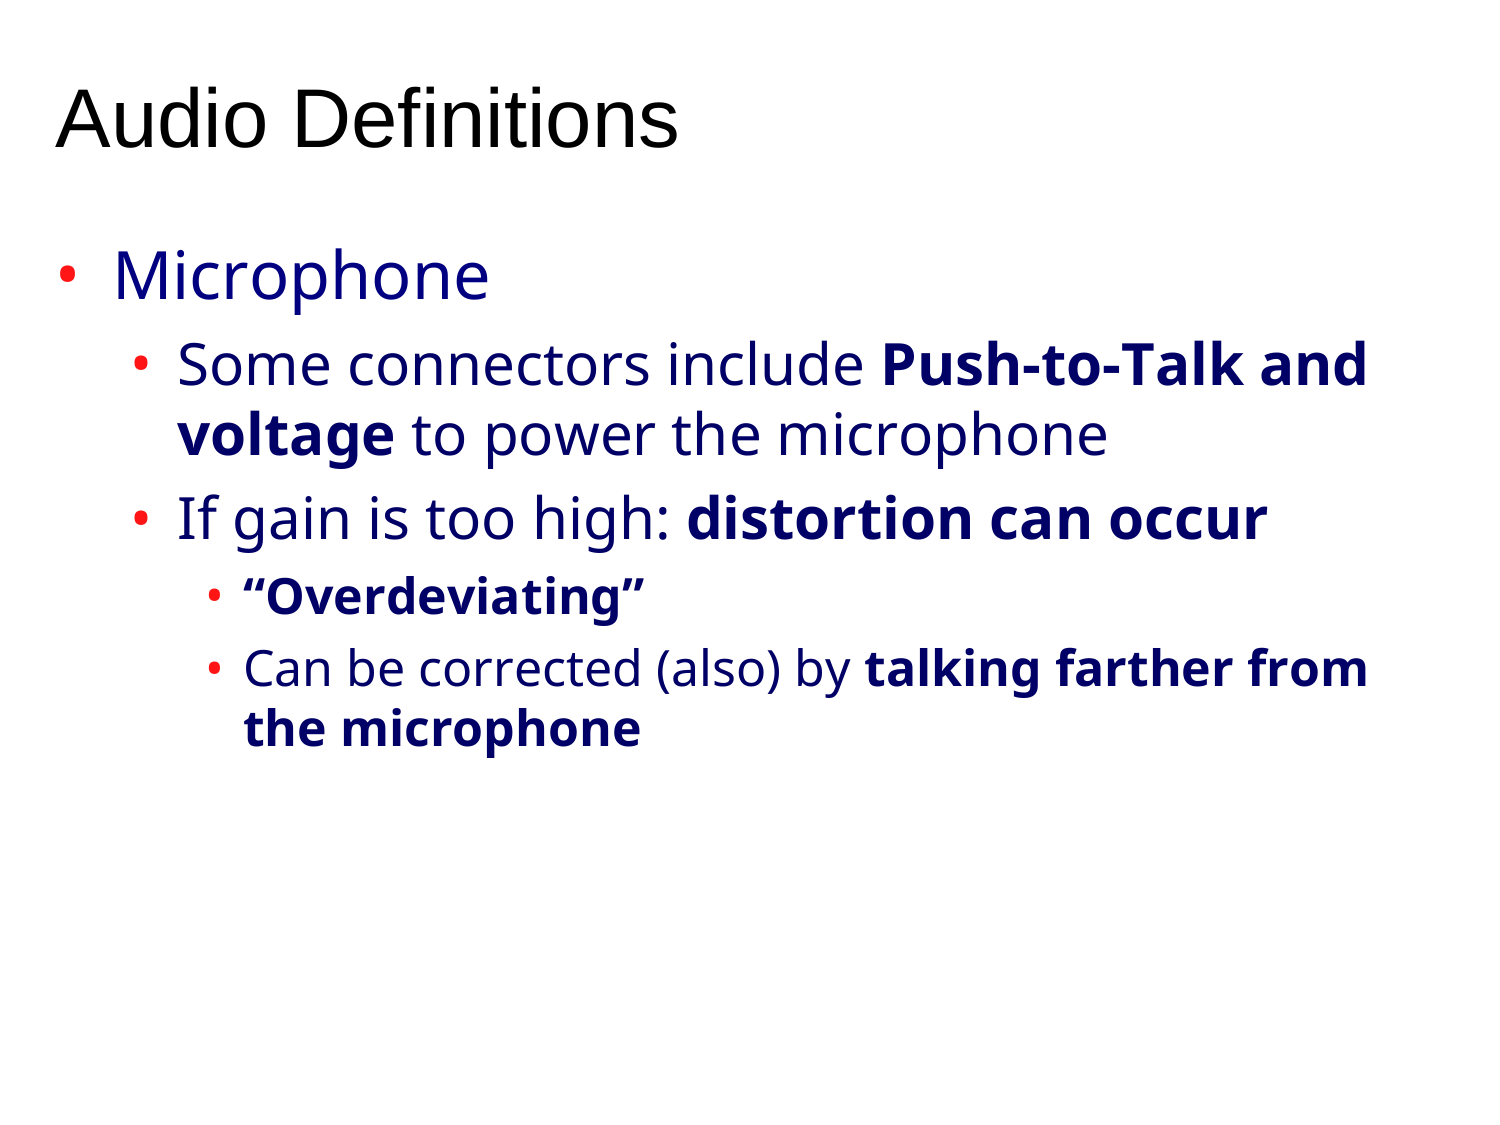

# Audio Definitions
Microphone
Some connectors include Push-to-Talk and voltage to power the microphone
If gain is too high: distortion can occur
“Overdeviating”
Can be corrected (also) by talking farther from the microphone